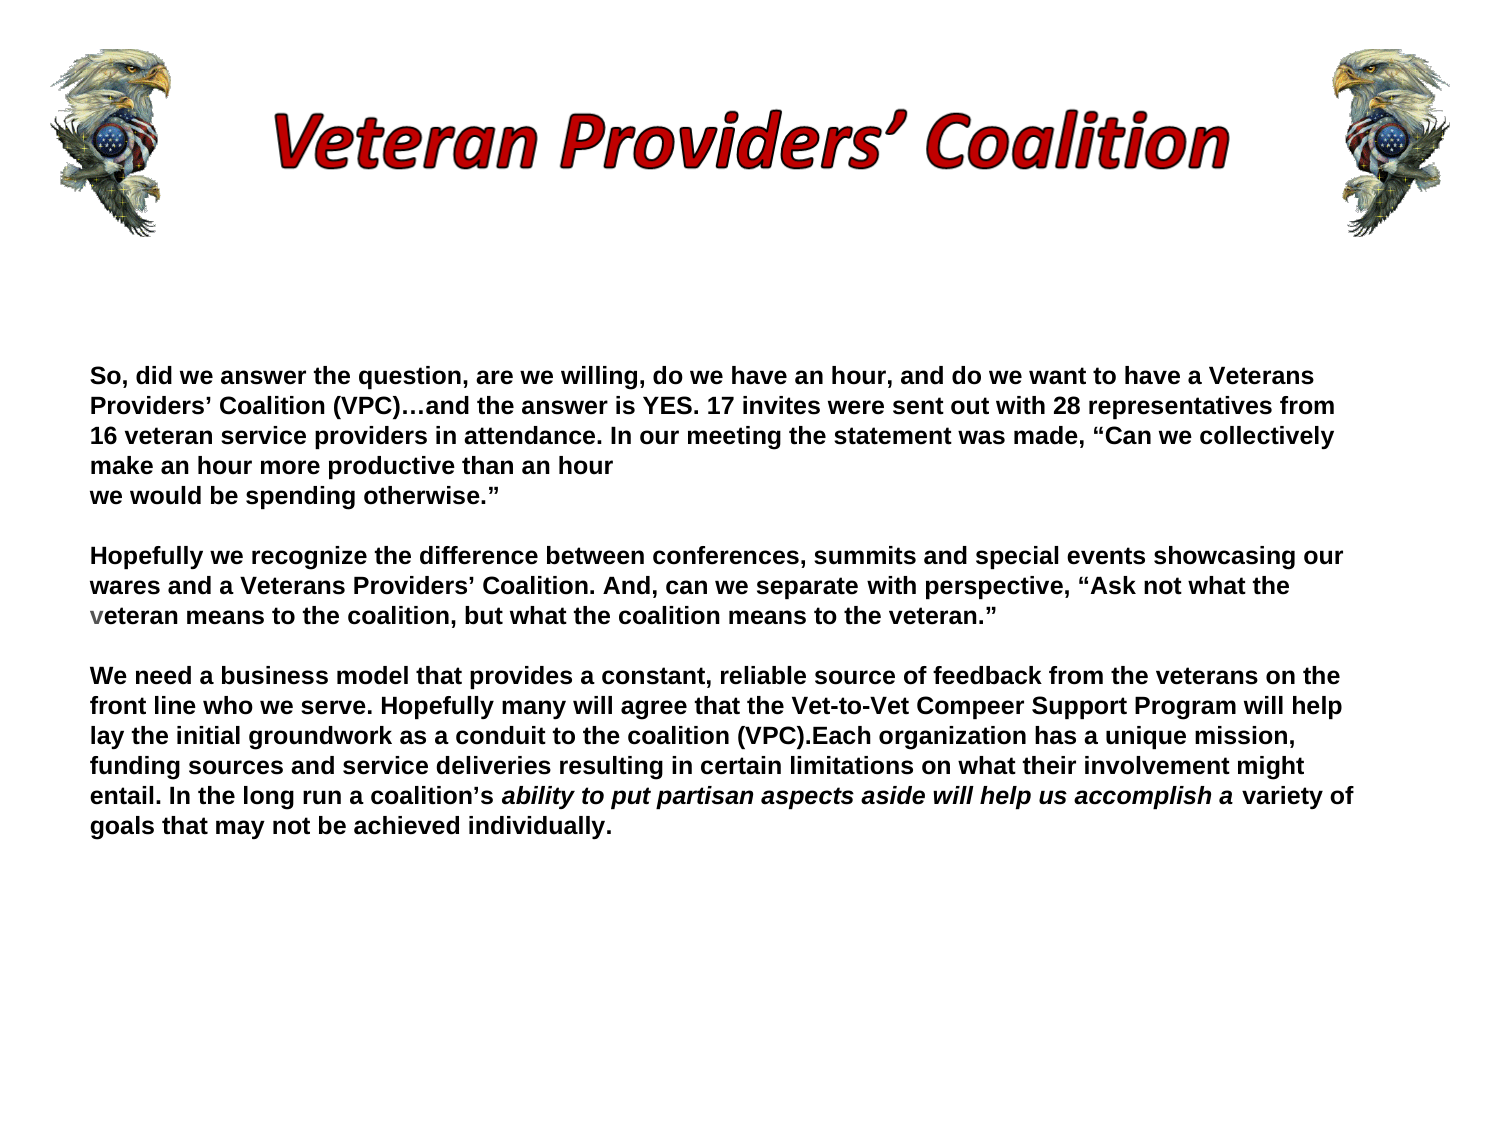

So, did we answer the question, are we willing, do we have an hour, and do we want to have a Veterans Providers’ Coalition (VPC)…and the answer is YES. 17 invites were sent out with 28 representatives from 16 veteran service providers in attendance. In our meeting the statement was made, “Can we collectively make an hour more productive than an hour
we would be spending otherwise.”
Hopefully we recognize the difference between conferences, summits and special events showcasing our wares and a Veterans Providers’ Coalition. And, can we separate with perspective, “Ask not what the veteran means to the coalition, but what the coalition means to the veteran.”
We need a business model that provides a constant, reliable source of feedback from the veterans on the front line who we serve. Hopefully many will agree that the Vet-to-Vet Compeer Support Program will help lay the initial groundwork as a conduit to the coalition (VPC).Each organization has a unique mission, funding sources and service deliveries resulting in certain limitations on what their involvement might entail. In the long run a coalition’s ability to put partisan aspects aside will help us accomplish a variety of goals that may not be achieved individually.